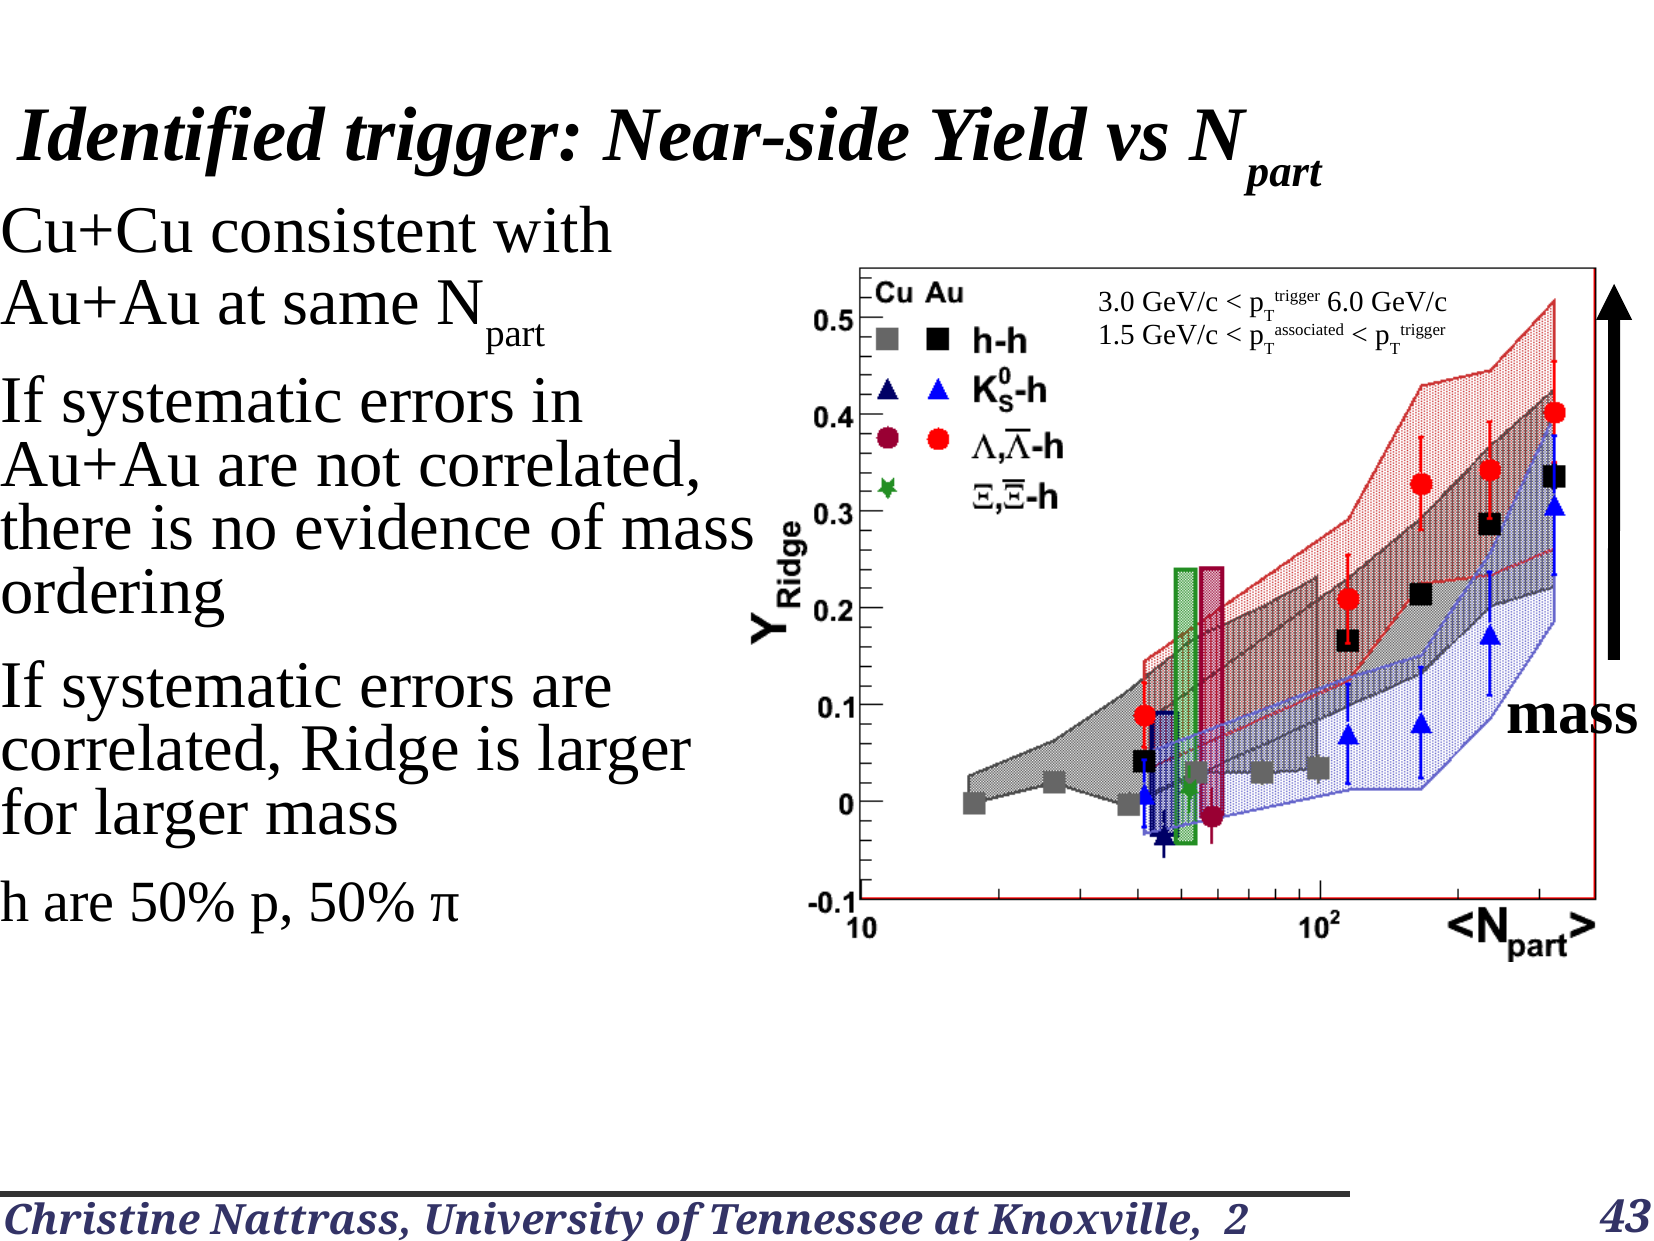

# Identified trigger: Near-side Yield vs Npart
Cu+Cu consistent with Au+Au at same Npart
If systematic errors in Au+Au are not correlated, there is no evidence of mass ordering
If systematic errors are correlated, Ridge is larger for larger mass
h are 50% p, 50% π
3.0 GeV/c < pTtrigger 6.0 GeV/c
1.5 GeV/c < pTassociated < pTtrigger
mass